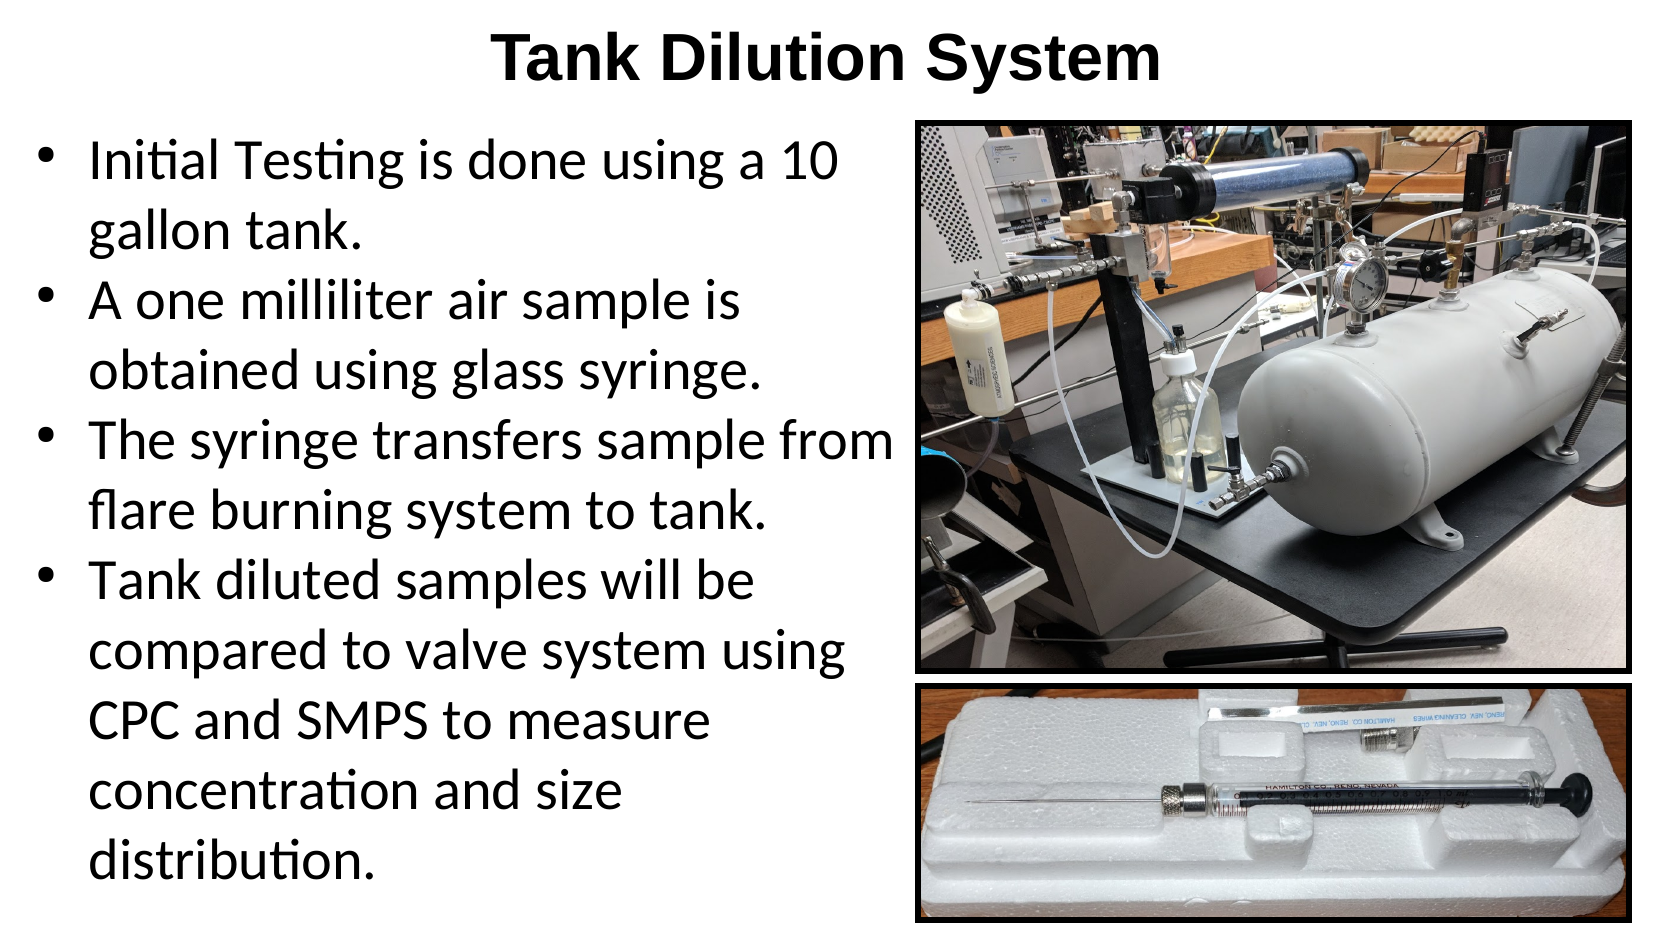

Tank Dilution System
# Initial Testing is done using a 10 gallon tank.
A one milliliter air sample is obtained using glass syringe.
The syringe transfers sample from flare burning system to tank.
Tank diluted samples will be compared to valve system using CPC and SMPS to measure concentration and size distribution.